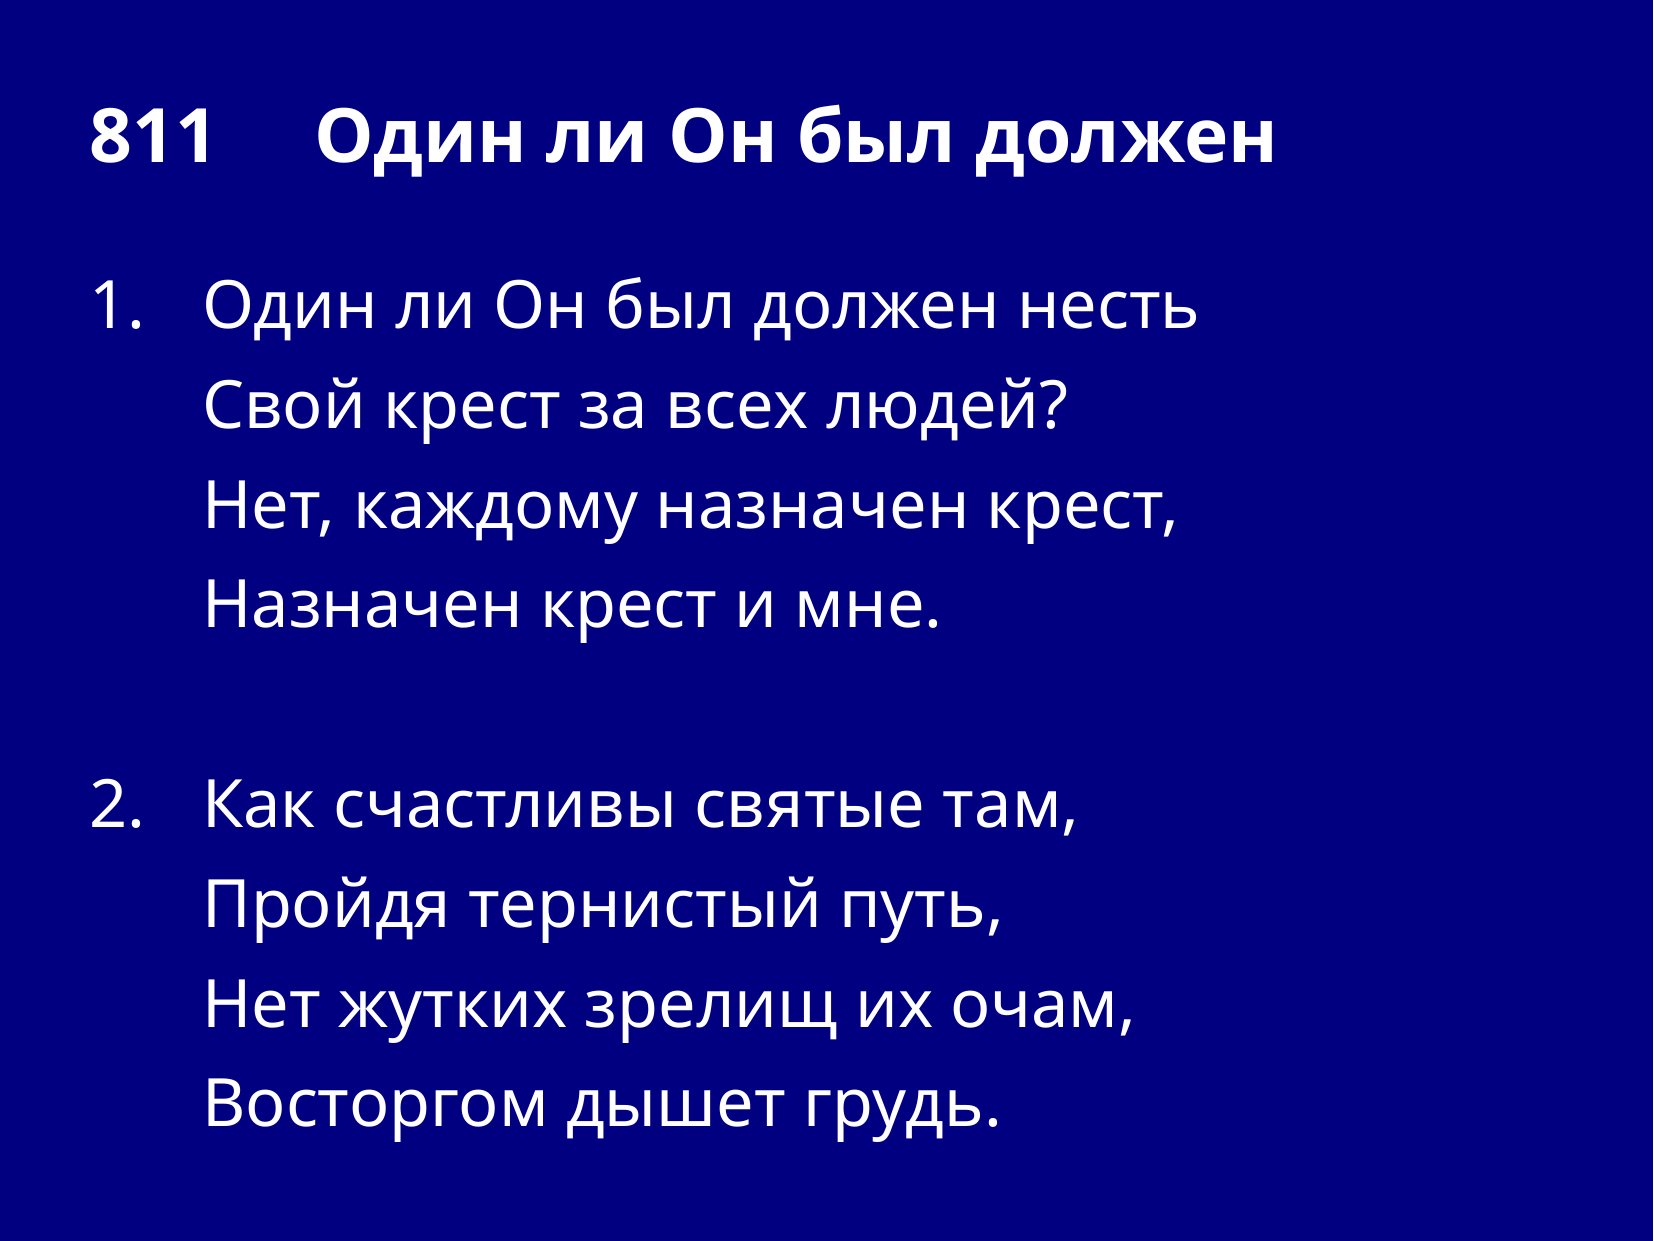

811	Один ли Он был должен
1.	Один ли Он был должен несть
	Свой крест за всех людей?
	Нет, каждому назначен крест,
	Назначен крест и мне.
2.	Как счастливы святые там,
	Пройдя тернистый путь,
	Нет жутких зрелищ их очам,
	Восторгом дышет грудь.